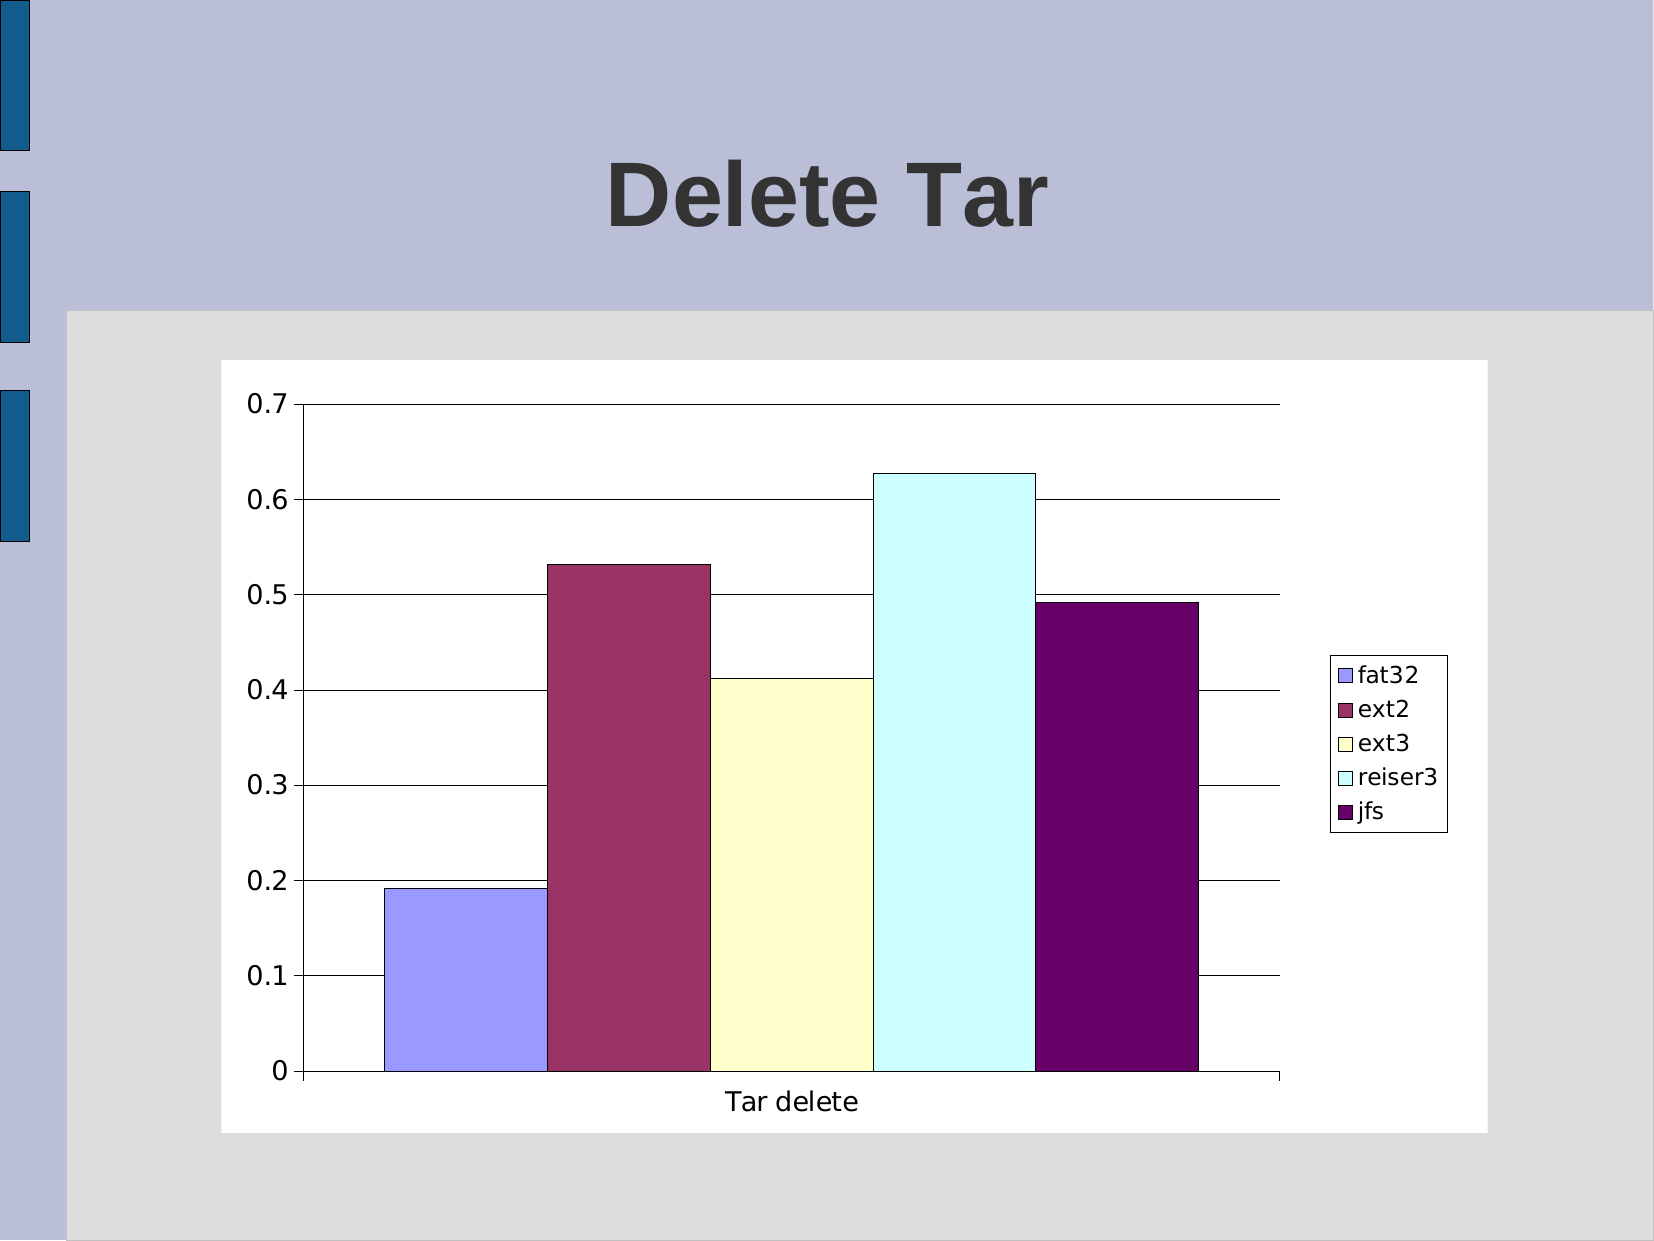

# Delete Tar
### Chart
| Category | fat32 | ext2 | ext3 | reiser3 | jfs |
|---|---|---|---|---|---|
| Tar delete | 0.1915 | 0.5315 | 0.412 | 0.627 | 0.492 |